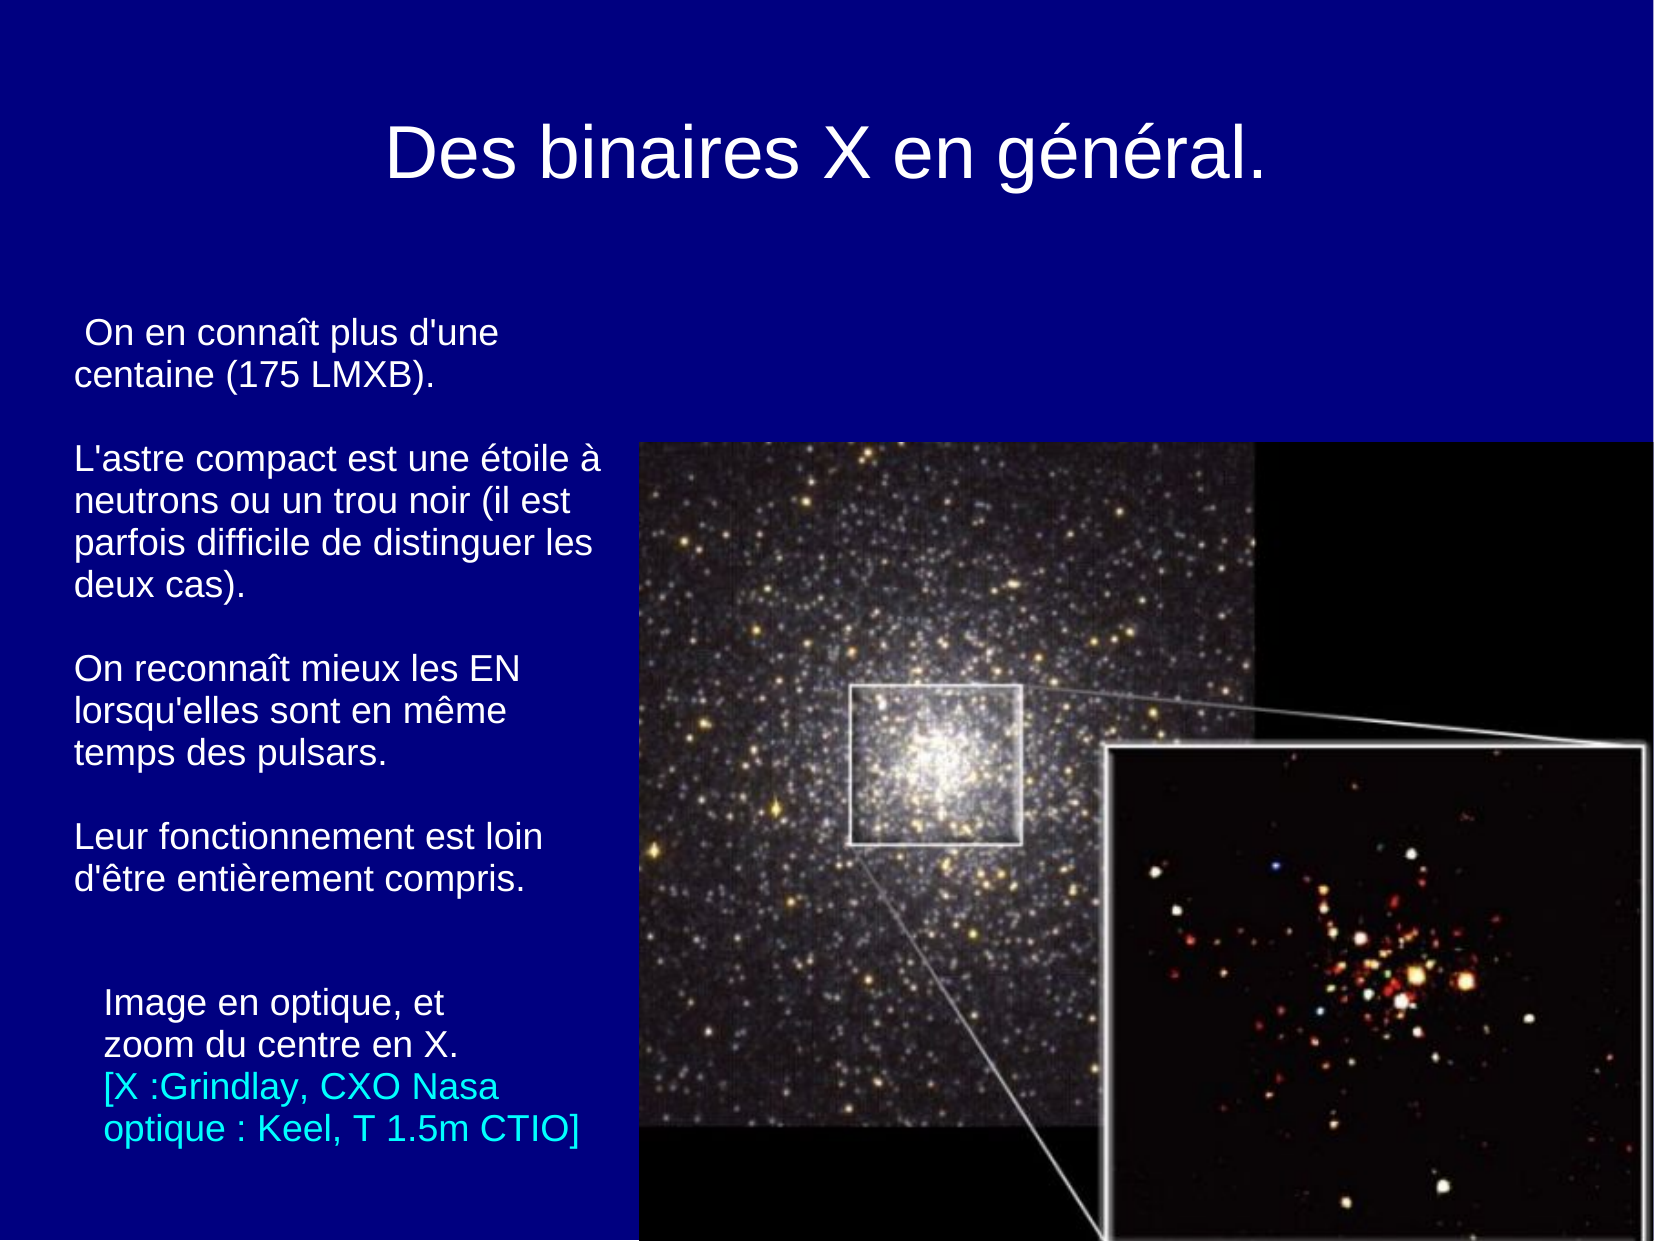

# Des binaires X en général.
 On en connaît plus d'une centaine (175 LMXB).
L'astre compact est une étoile à neutrons ou un trou noir (il est parfois difficile de distinguer les deux cas).
On reconnaît mieux les EN lorsqu'elles sont en même temps des pulsars.
Leur fonctionnement est loin d'être entièrement compris.
Image en optique, et
zoom du centre en X.
[X :Grindlay, CXO Nasa
optique : Keel, T 1.5m CTIO]